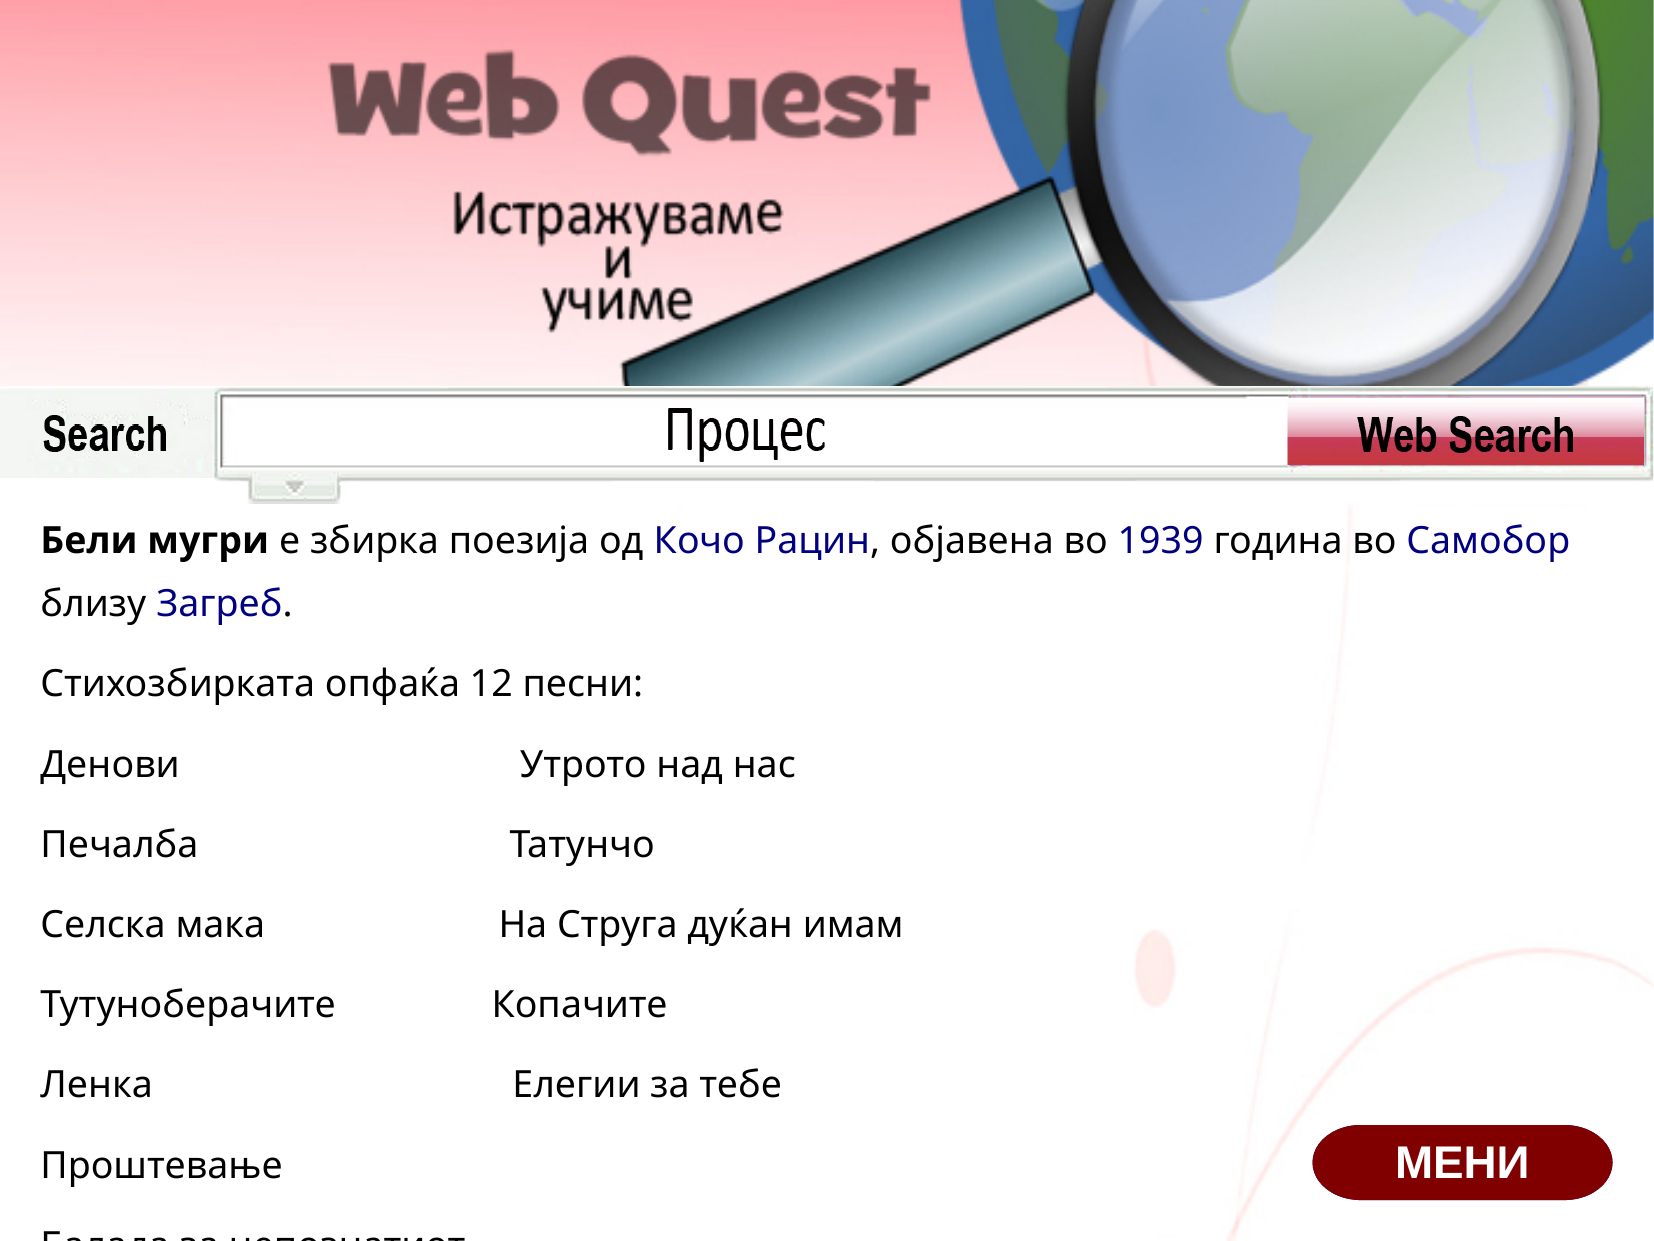

Бели мугри е збирка поезија од Кочо Рацин, објавена во 1939 година во Самобор
близу Загреб.
Стихозбирката опфаќа 12 песни:
Денови Утрото над нас
Печалба Татунчо
Селска мака На Струга дуќан имам
Тутуноберачите Копачите
Ленка Елегии за тебе
Проштевање
Балада за непознатиот
МЕНИ
МЕНИ